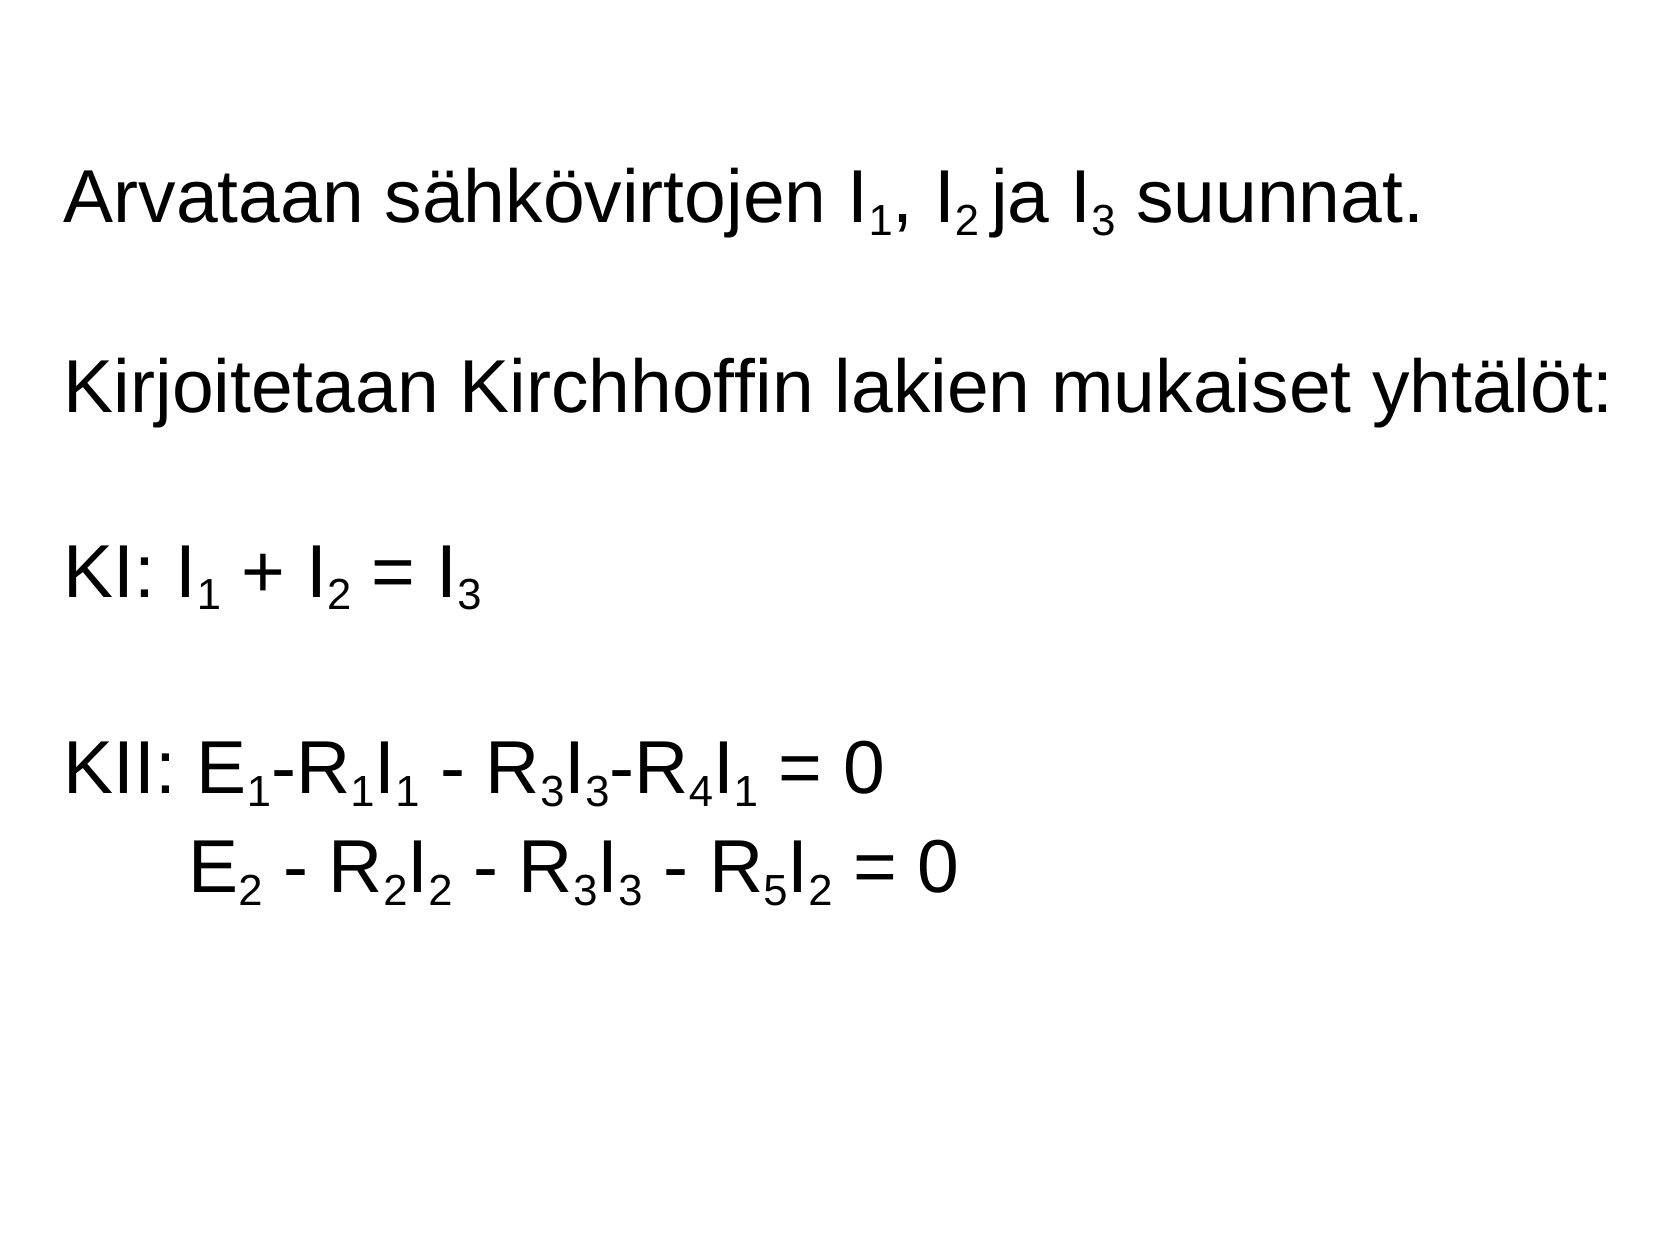

Arvataan sähkövirtojen I1, I2 ja I3 suunnat.
Kirjoitetaan Kirchhoffin lakien mukaiset yhtälöt:
KI: I1 + I2 = I3
KII: E1-R1I1 - R3I3-R4I1 = 0
 E2 - R2I2 - R3I3 - R5I2 = 0